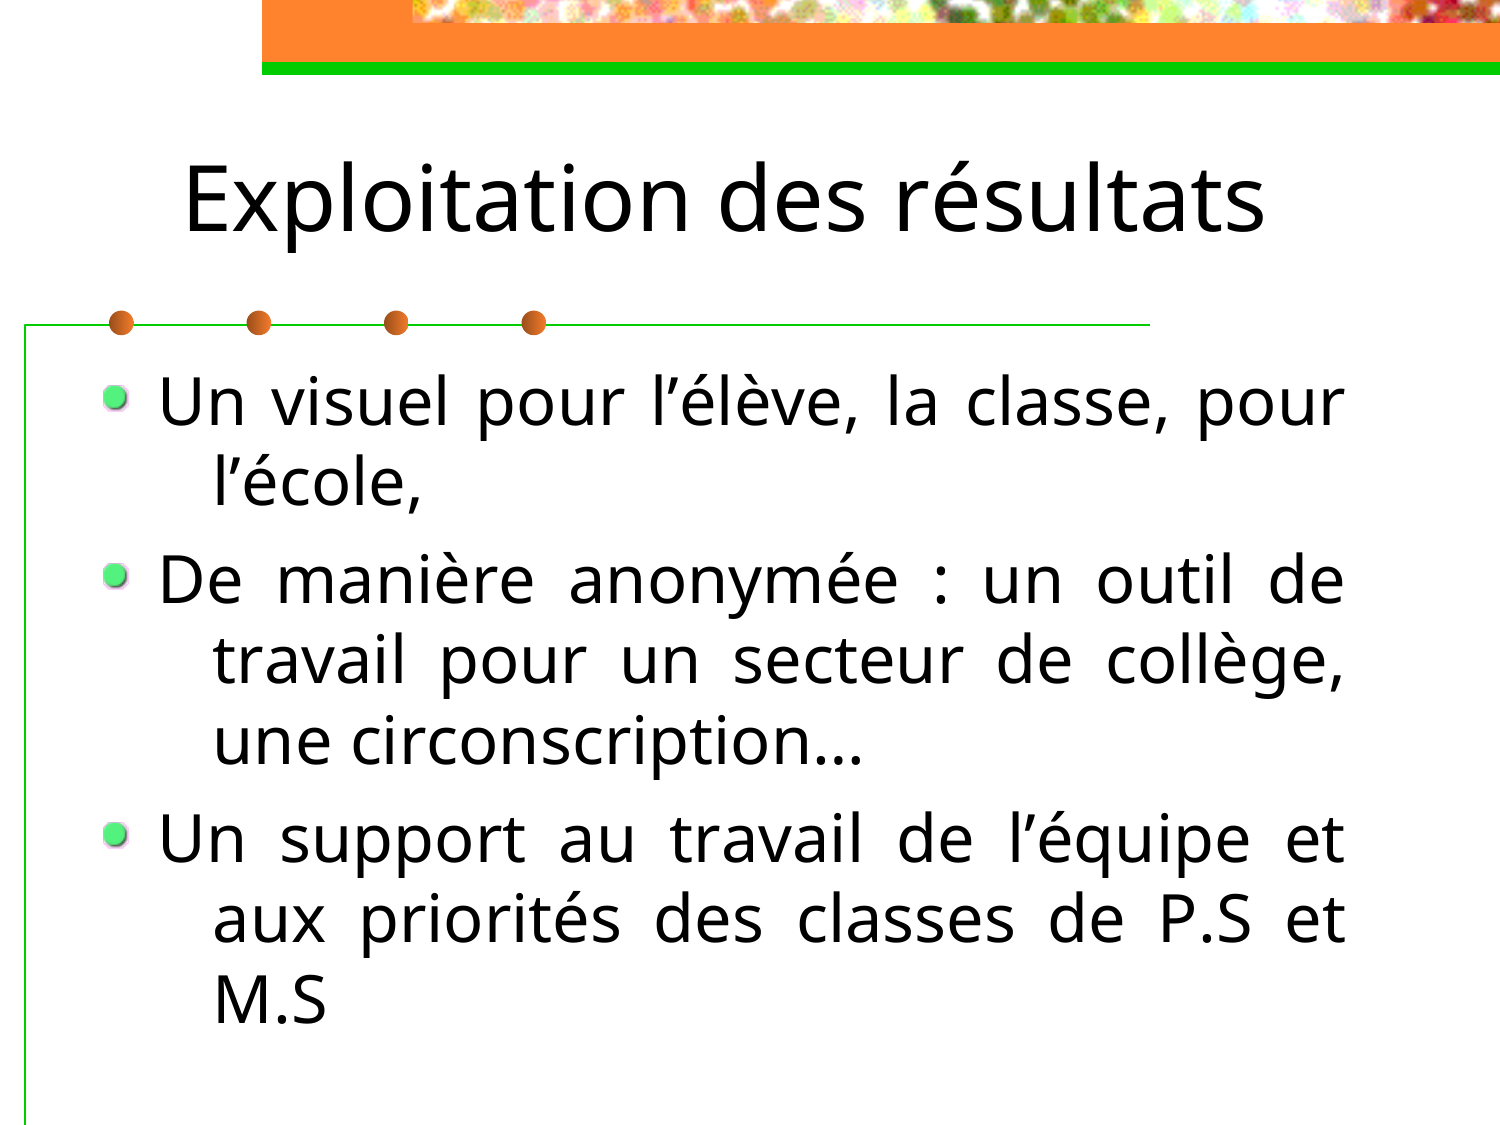

# Exploitation des résultats
Un visuel pour l’élève, la classe, pour l’école,
De manière anonymée : un outil de travail pour un secteur de collège, une circonscription…
Un support au travail de l’équipe et aux priorités des classes de P.S et M.S